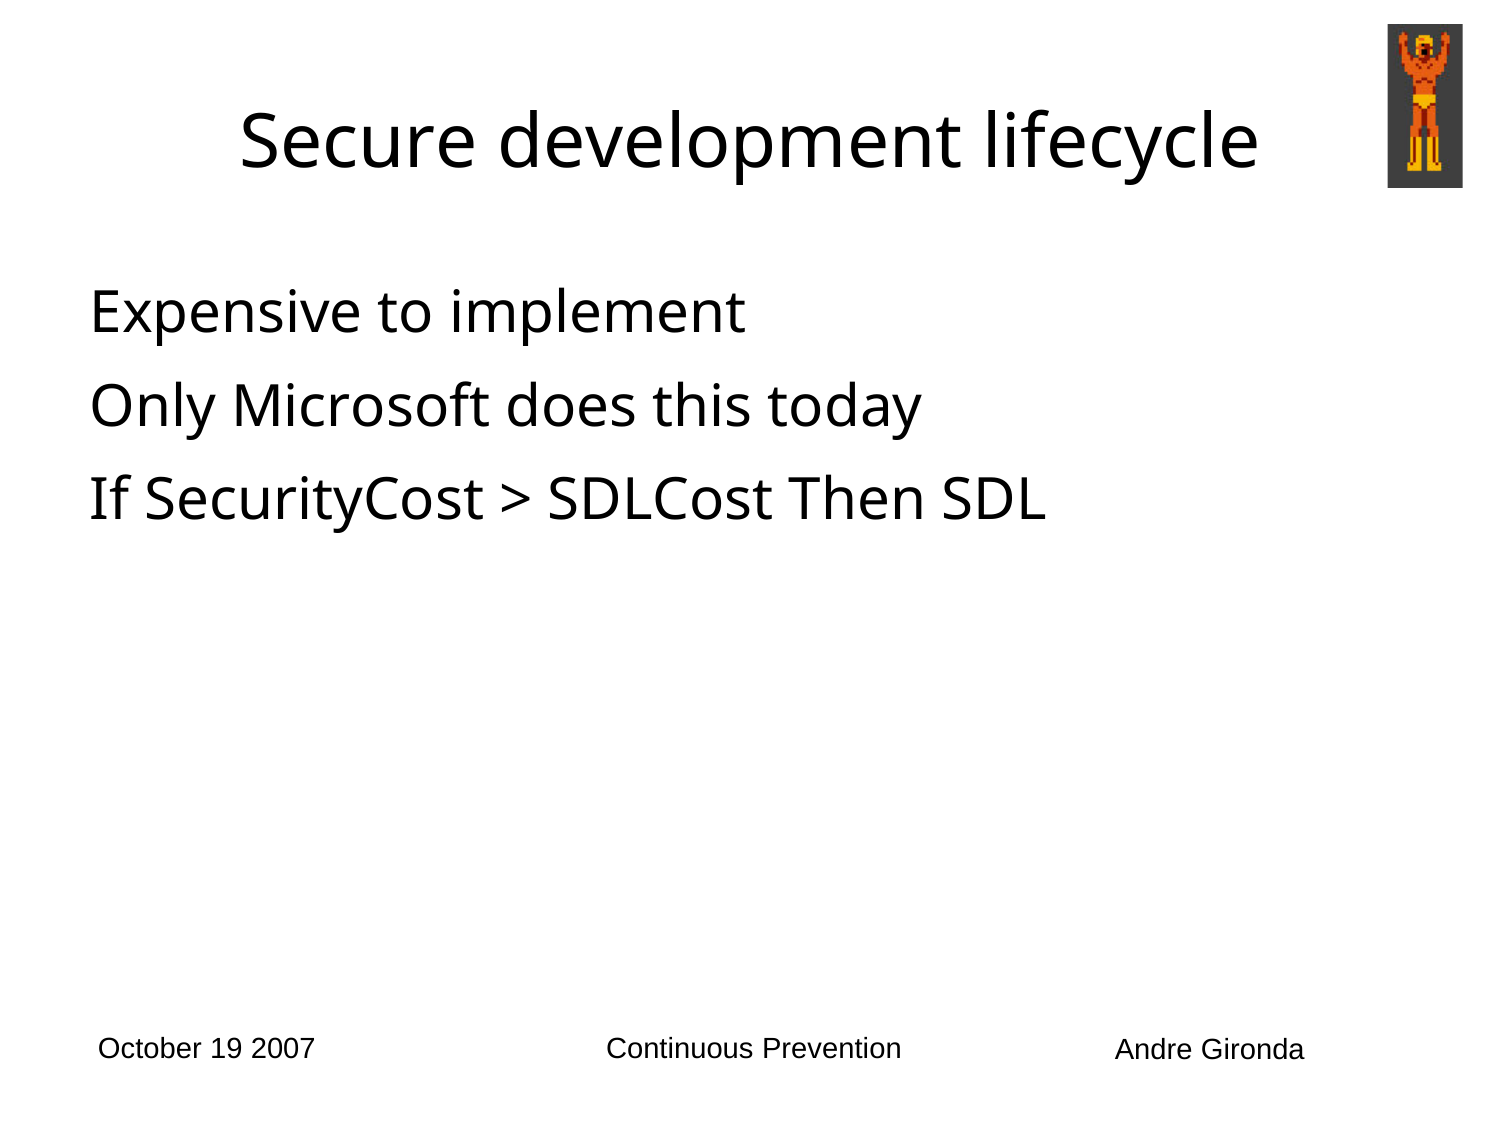

# Secure development lifecycle
Expensive to implement
Only Microsoft does this today
If SecurityCost > SDLCost Then SDL